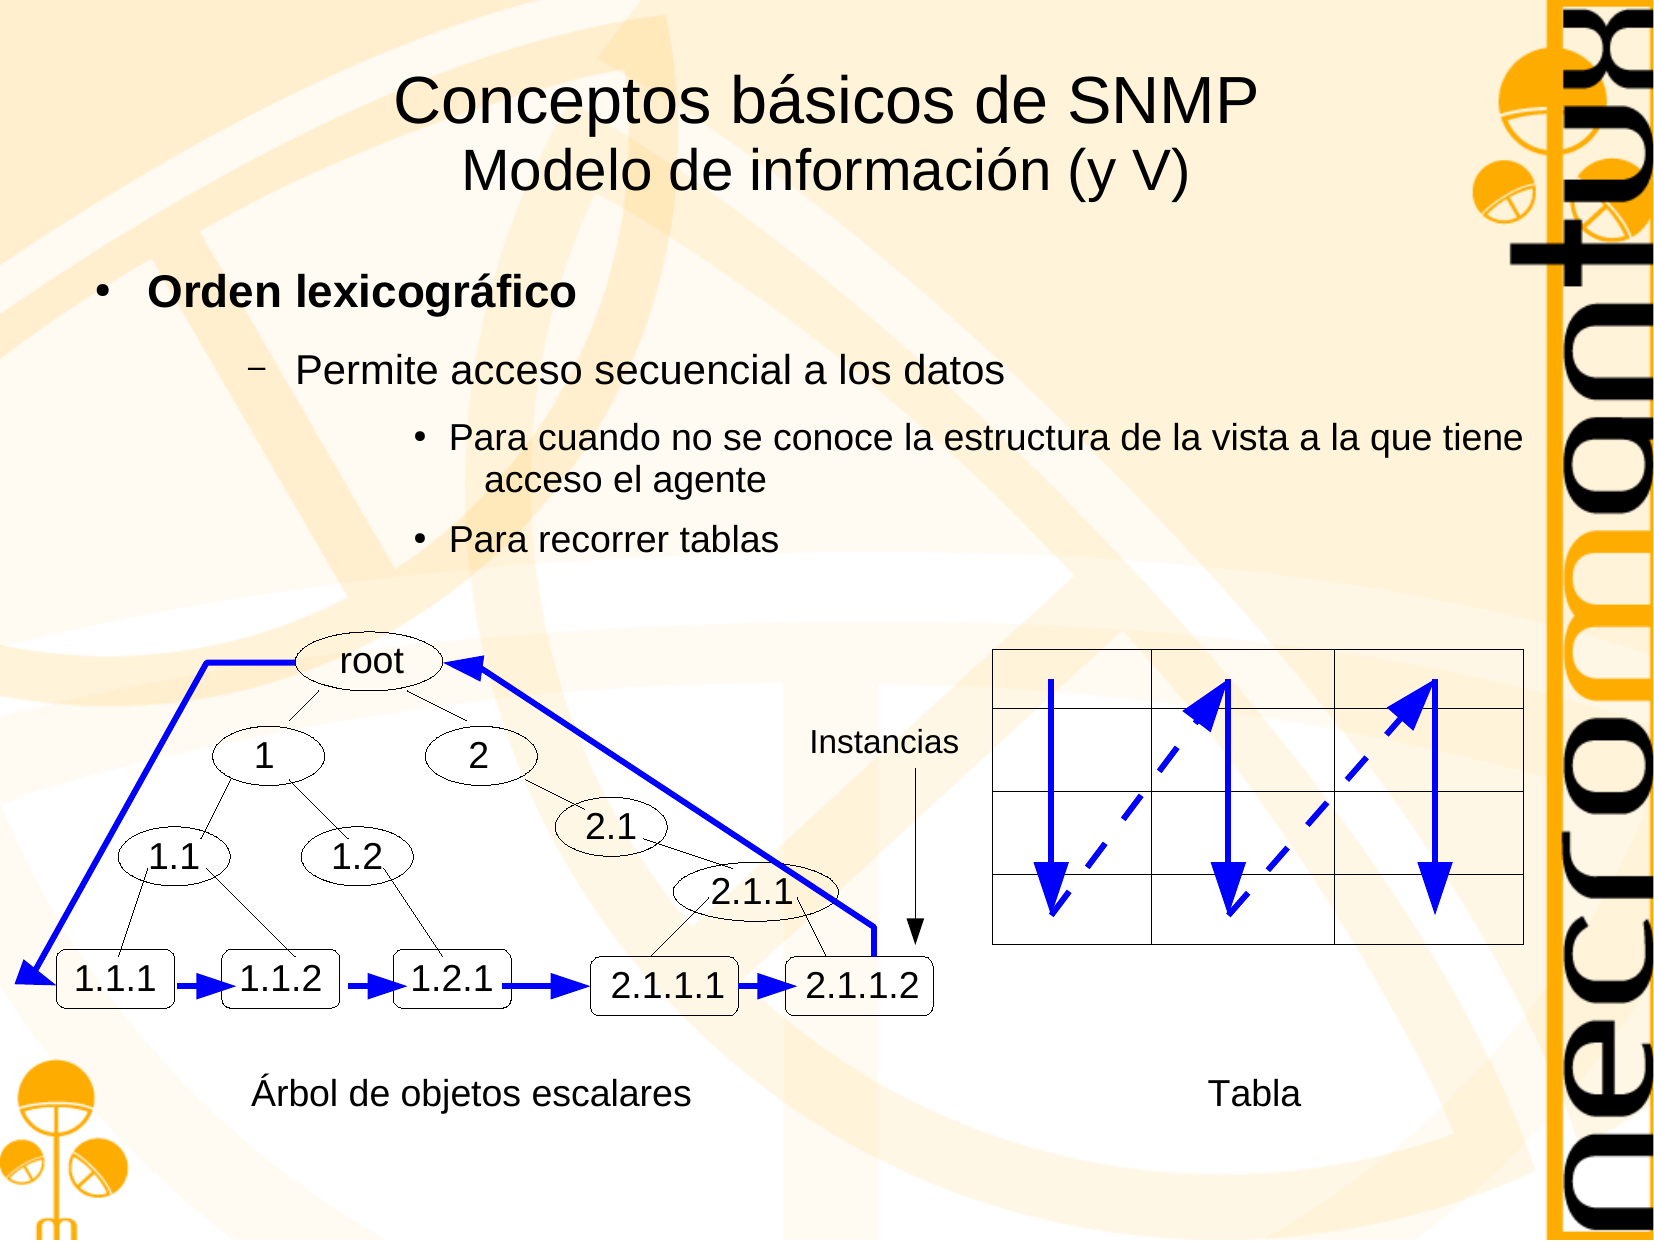

# Conceptos básicos de SNMP Modelo de información (y V)
Orden lexicográfico
Permite acceso secuencial a los datos
Para cuando no se conoce la estructura de la vista a la que tiene acceso el agente
Para recorrer tablas
root
1
2
2.1
1.1
1.2
2.1.1
1.1.1
1.1.2
1.2.1
2.1.1.1
2.1.1.2
Instancias
Árbol de objetos escalares
Tabla